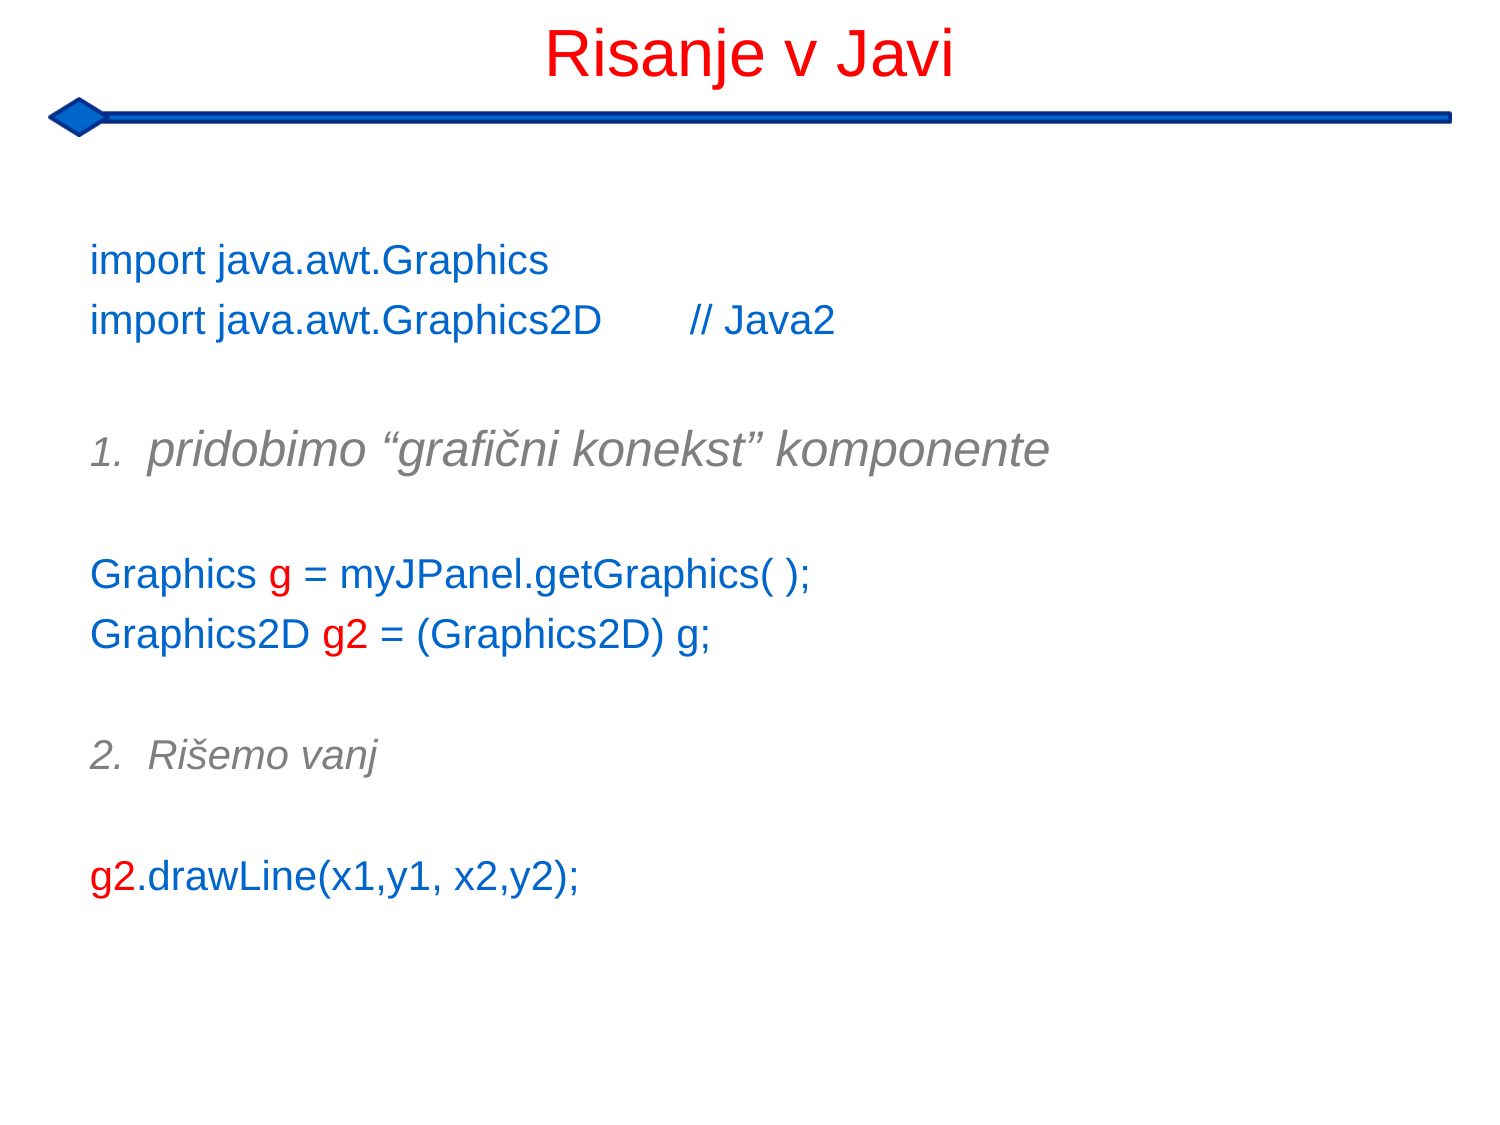

# Risanje v Javi
import java.awt.Graphics
import java.awt.Graphics2D	// Java2
1. pridobimo “grafični konekst” komponente
Graphics g = myJPanel.getGraphics( );
Graphics2D g2 = (Graphics2D) g;
2. Rišemo vanj
g2.drawLine(x1,y1, x2,y2);